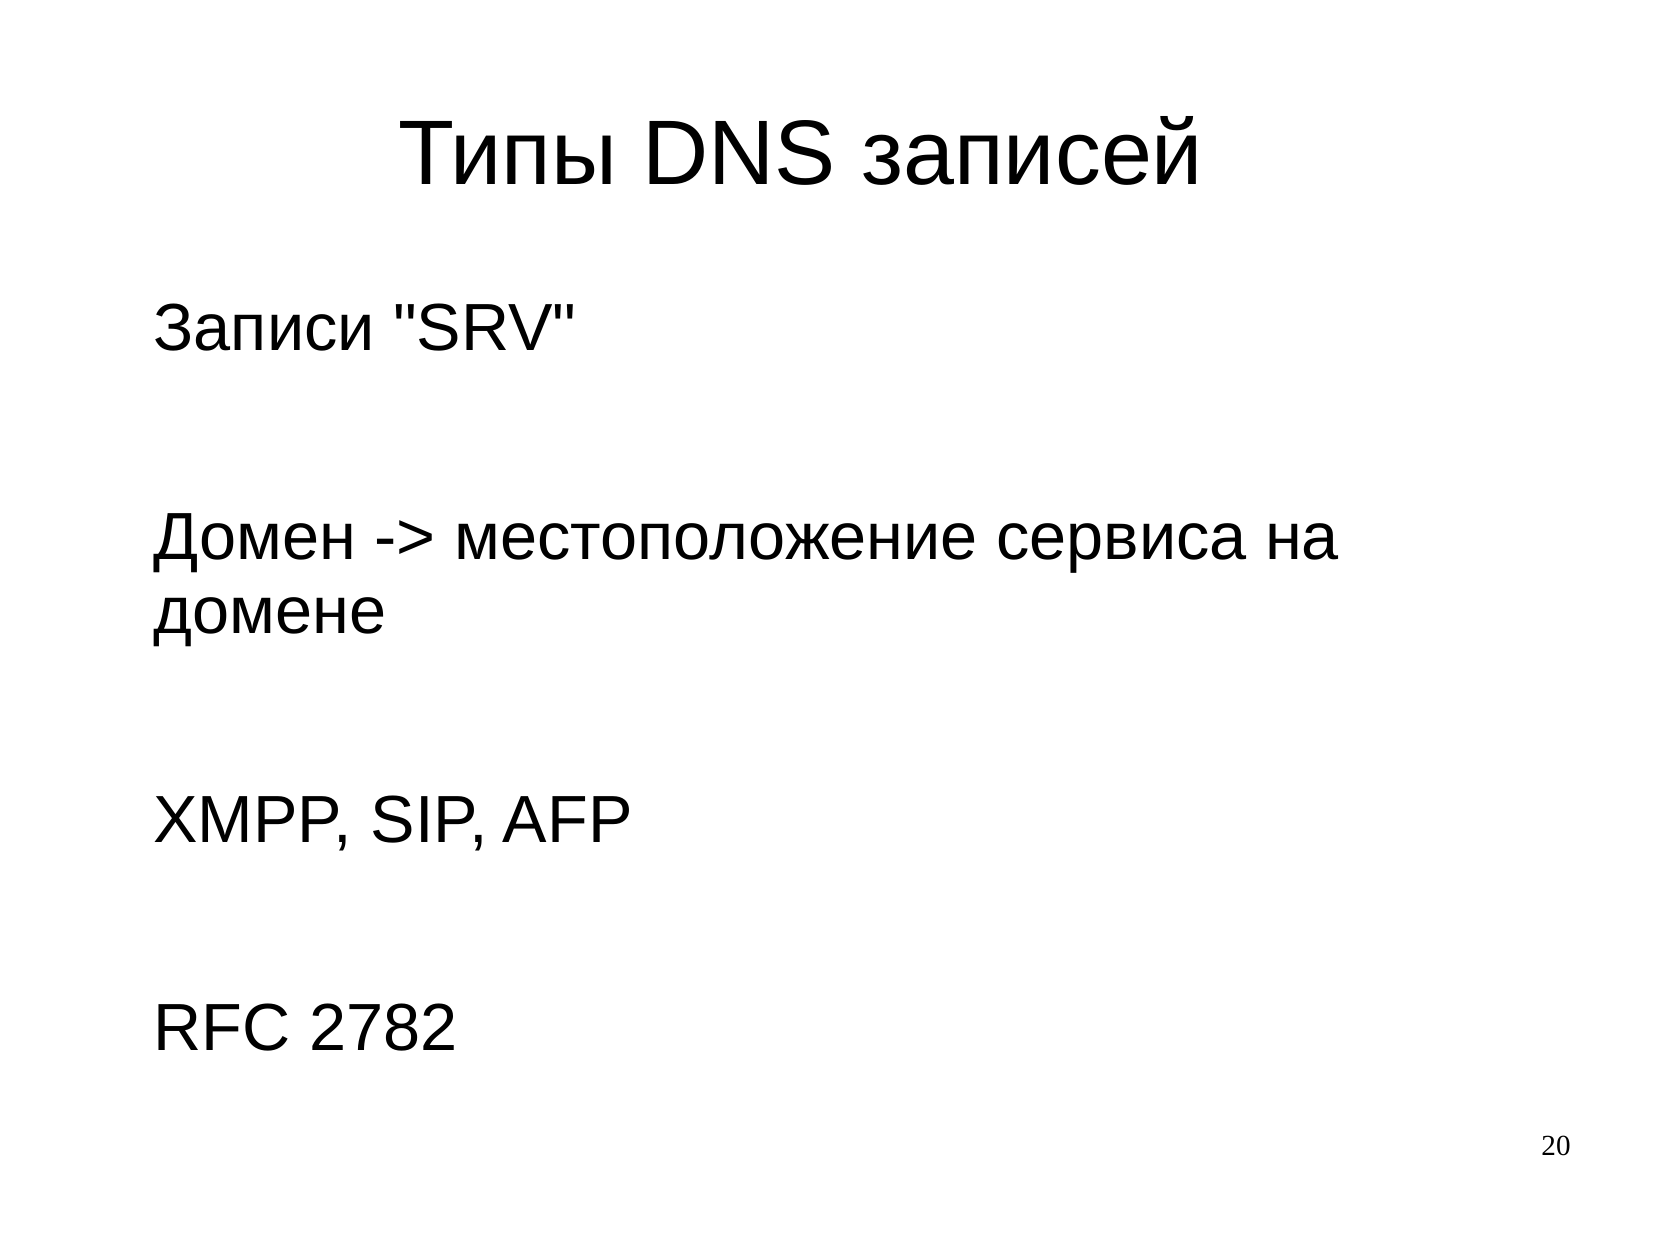

# Типы DNS записей
Записи "SRV"
Домен -> местоположение сервиса на домене
XMPP, SIP, AFP
RFC 2782
20